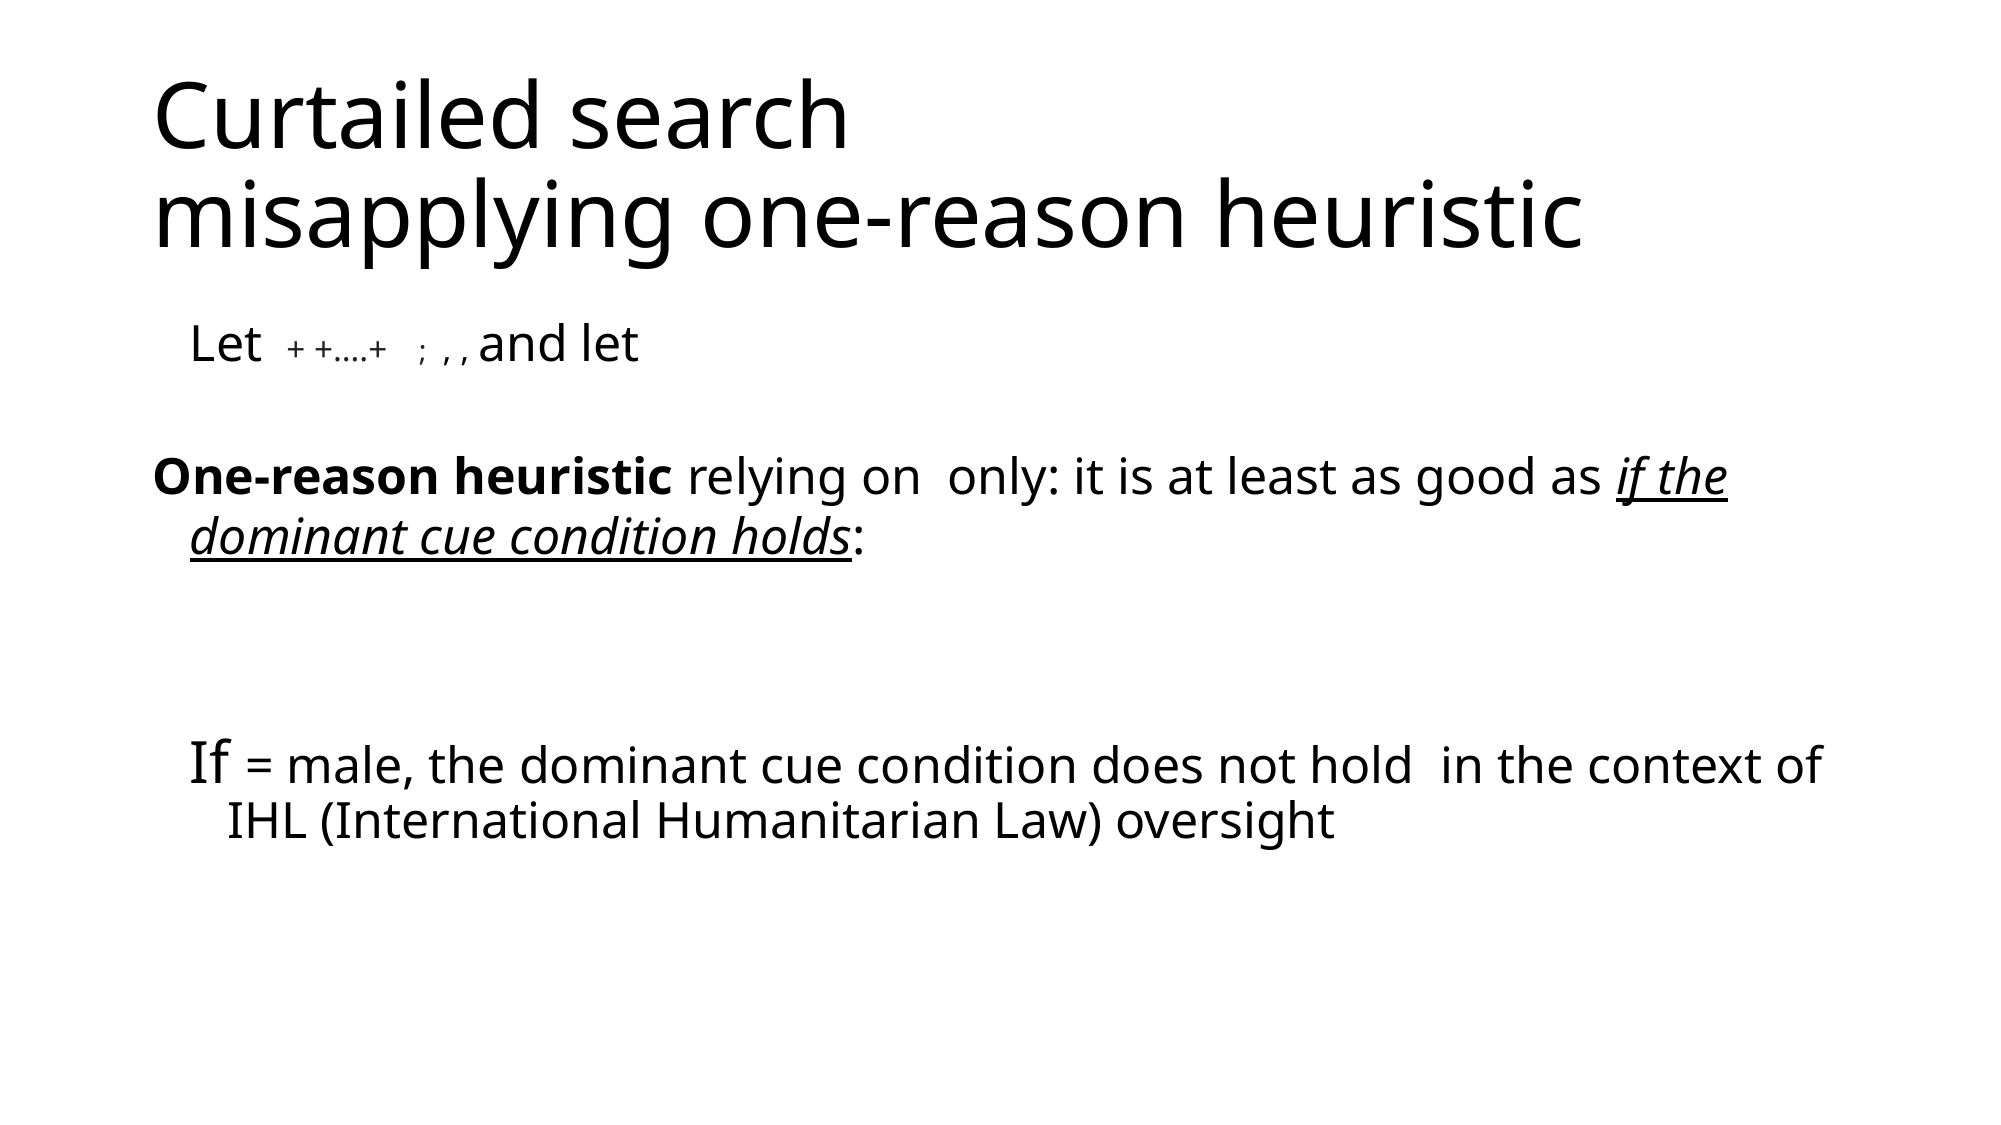

# Curtailed search misapplying one-reason heuristic
Let + +….+ ; , , and let
One-reason heuristic relying on only: it is at least as good as if the dominant cue condition holds:
If = male, the dominant cue condition does not hold in the context of IHL (International Humanitarian Law) oversight